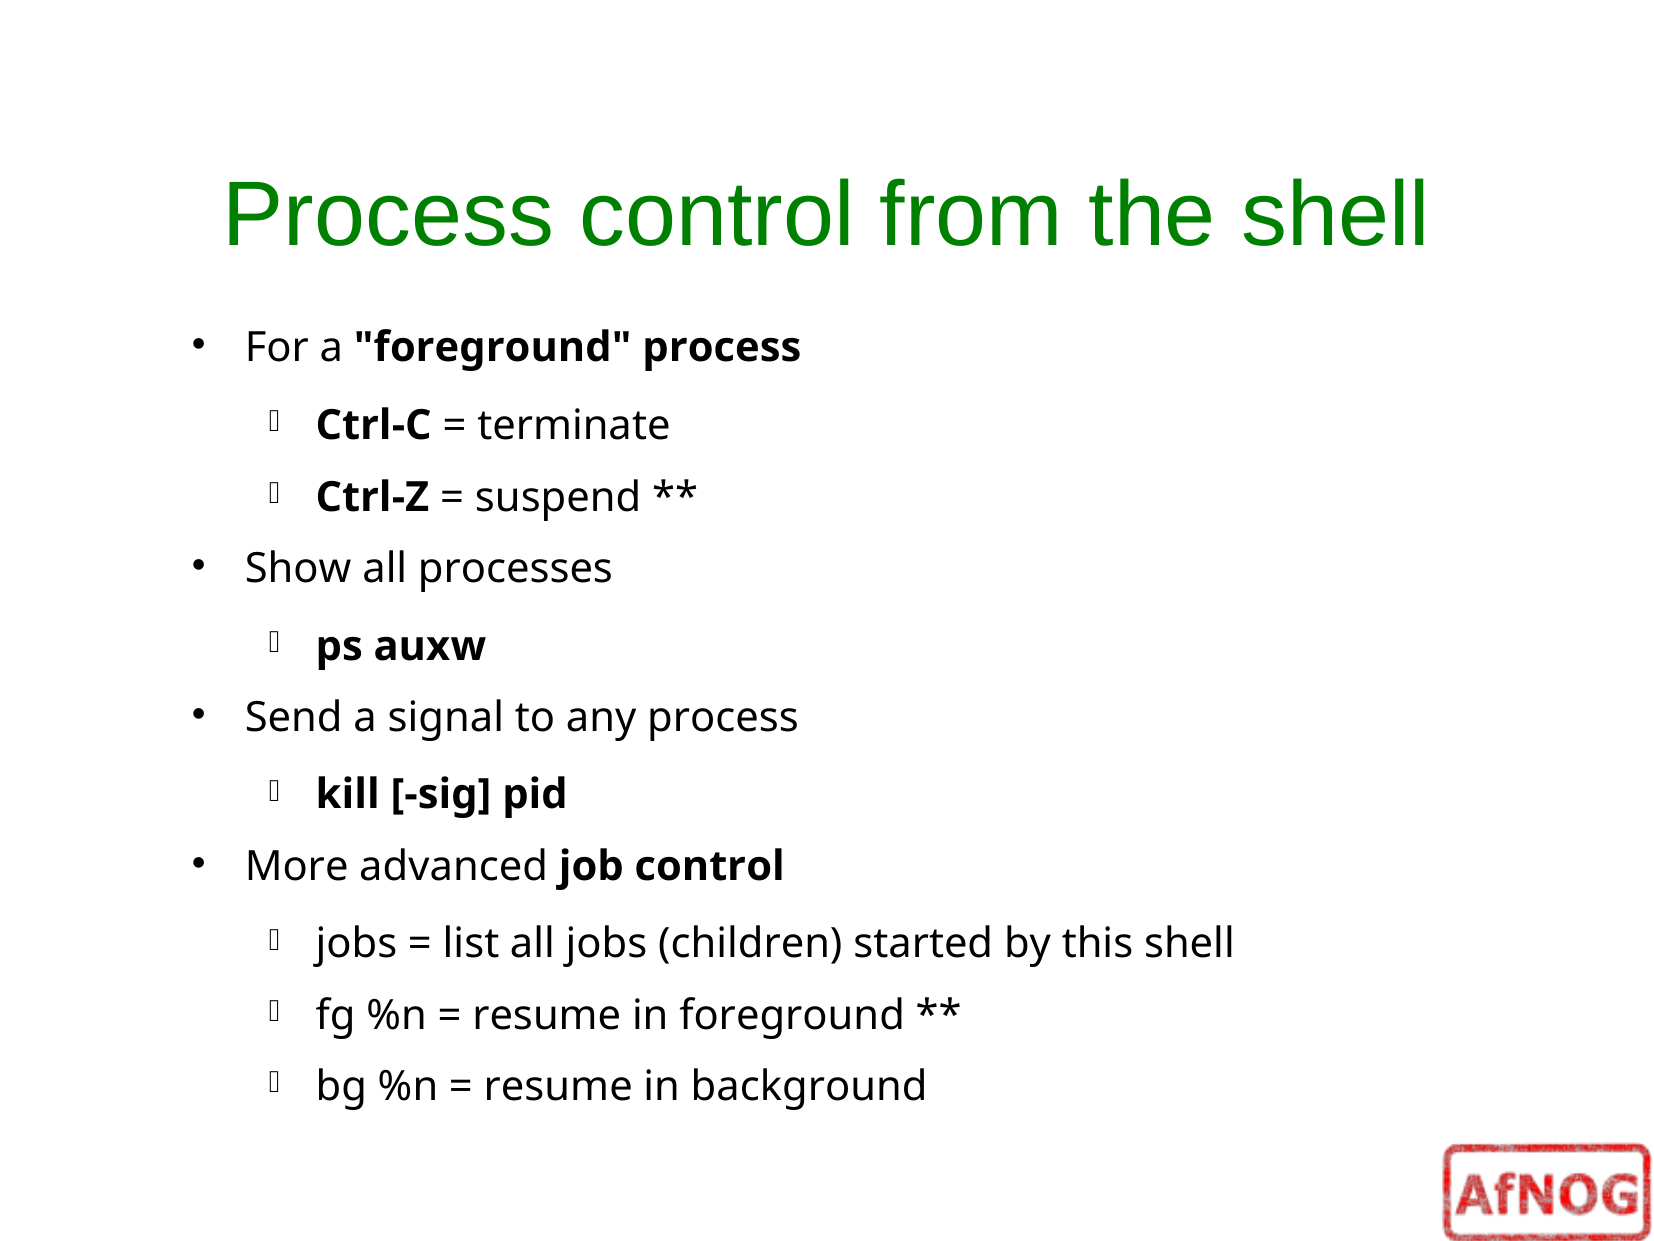

Process control from the shell
# For a "foreground" process
Ctrl-C = terminate
Ctrl-Z = suspend **
Show all processes
ps auxw
Send a signal to any process
kill [-sig] pid
More advanced job control
jobs = list all jobs (children) started by this shell
fg %n = resume in foreground **
bg %n = resume in background